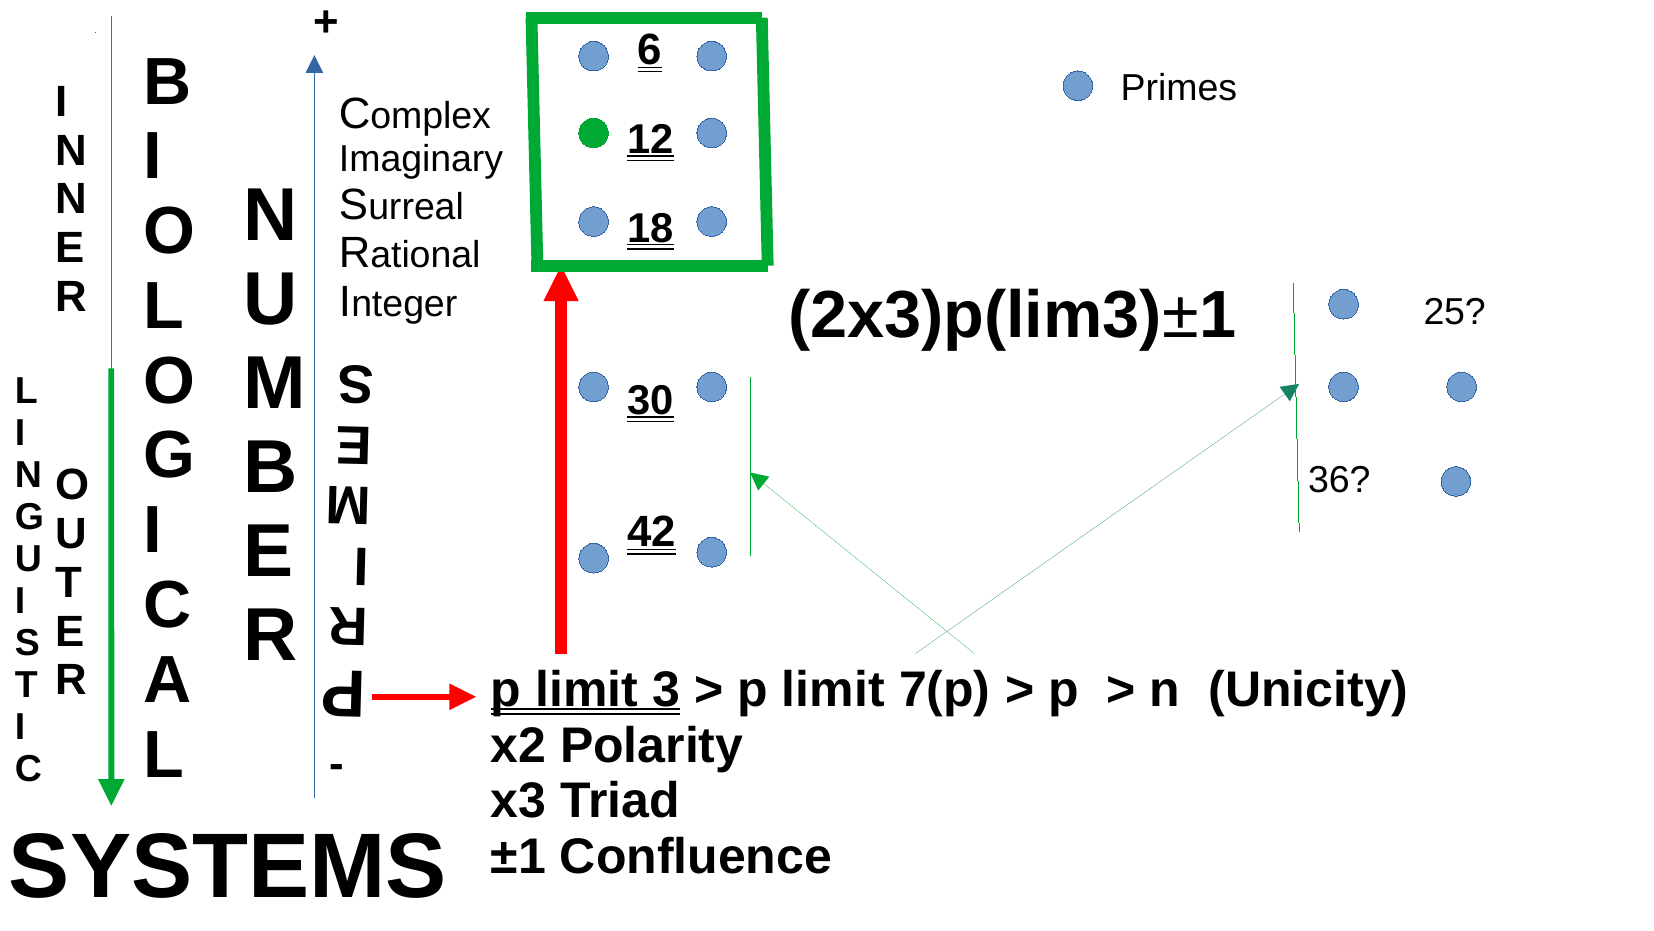

+
 6
 12
 18
 30
 42
BIOLOGICAL
Primes
INNER
OUTER
Complex
Imaginary
Surreal
Rational
Integer
N
U
MBER
(2x3)p(lim3)±1
P
R
I
M
E
S
 25?
36?
L
INGUISTIC
p limit 3 > p limit 7(p) > p > n (Unicity)
x2 Polarity
x3 Triad
±1 Confluence
-
SYSTEMS